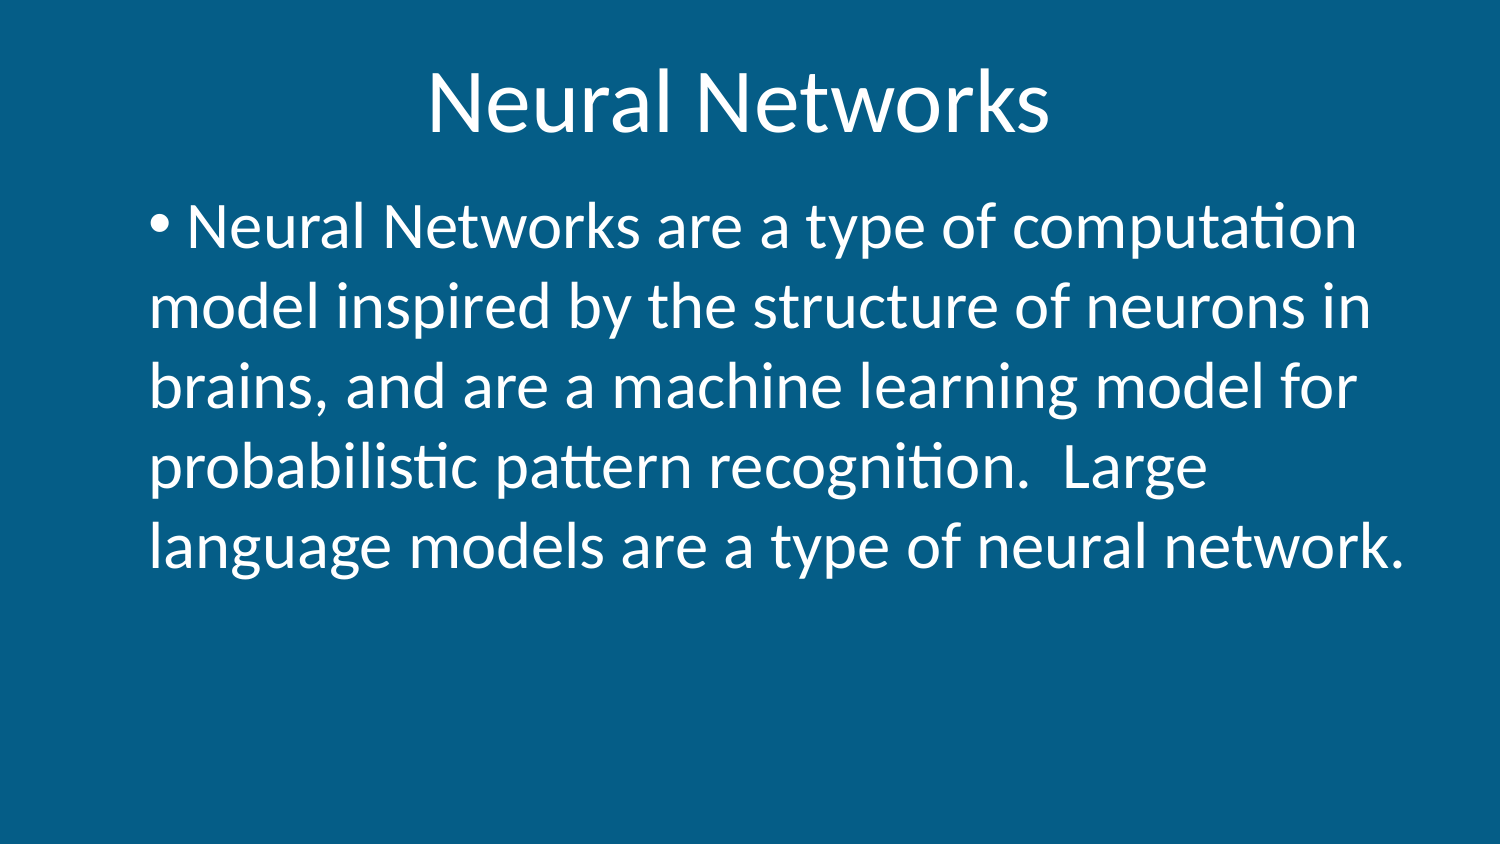

# Neural Networks
 Neural Networks are a type of computation model inspired by the structure of neurons in brains, and are a machine learning model for probabilistic pattern recognition. Large language models are a type of neural network.